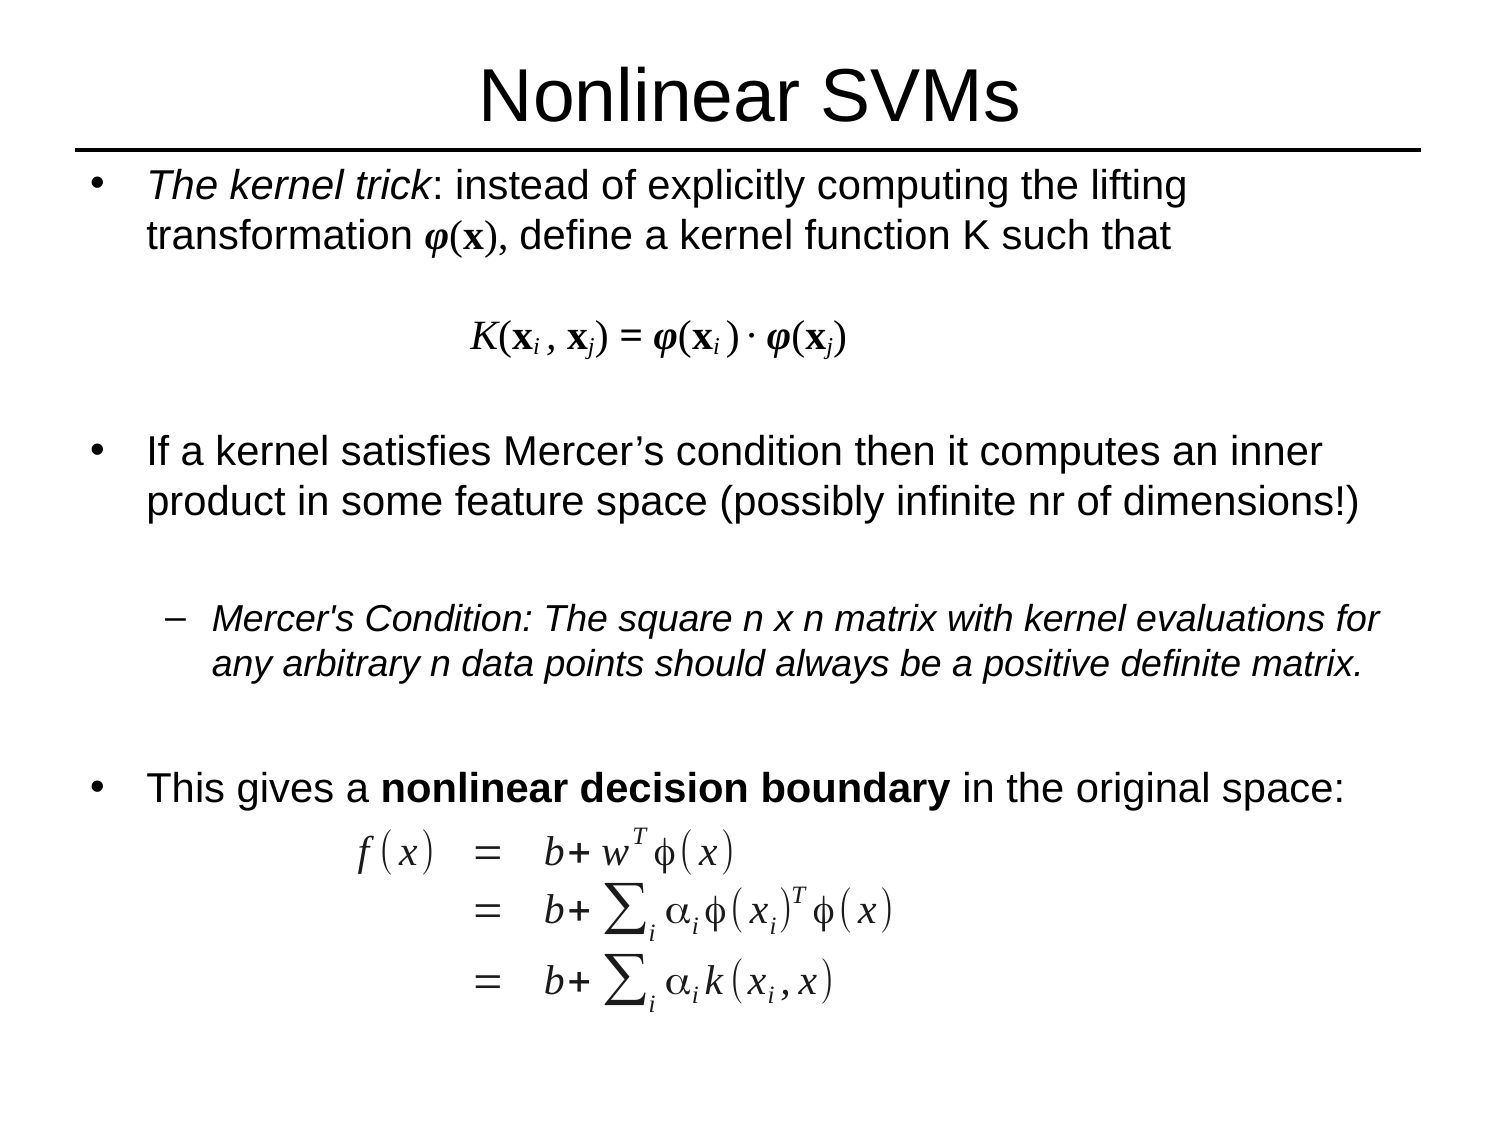

# Nonlinear SVMs
The kernel trick: instead of explicitly computing the lifting transformation φ(x), define a kernel function K such that
		 K(xi , xj) = φ(xi ) · φ(xj)
If a kernel satisfies Mercer’s condition then it computes an inner product in some feature space (possibly infinite nr of dimensions!)
Mercer's Condition: The square n x n matrix with kernel evaluations for any arbitrary n data points should always be a positive definite matrix.
This gives a nonlinear decision boundary in the original space: